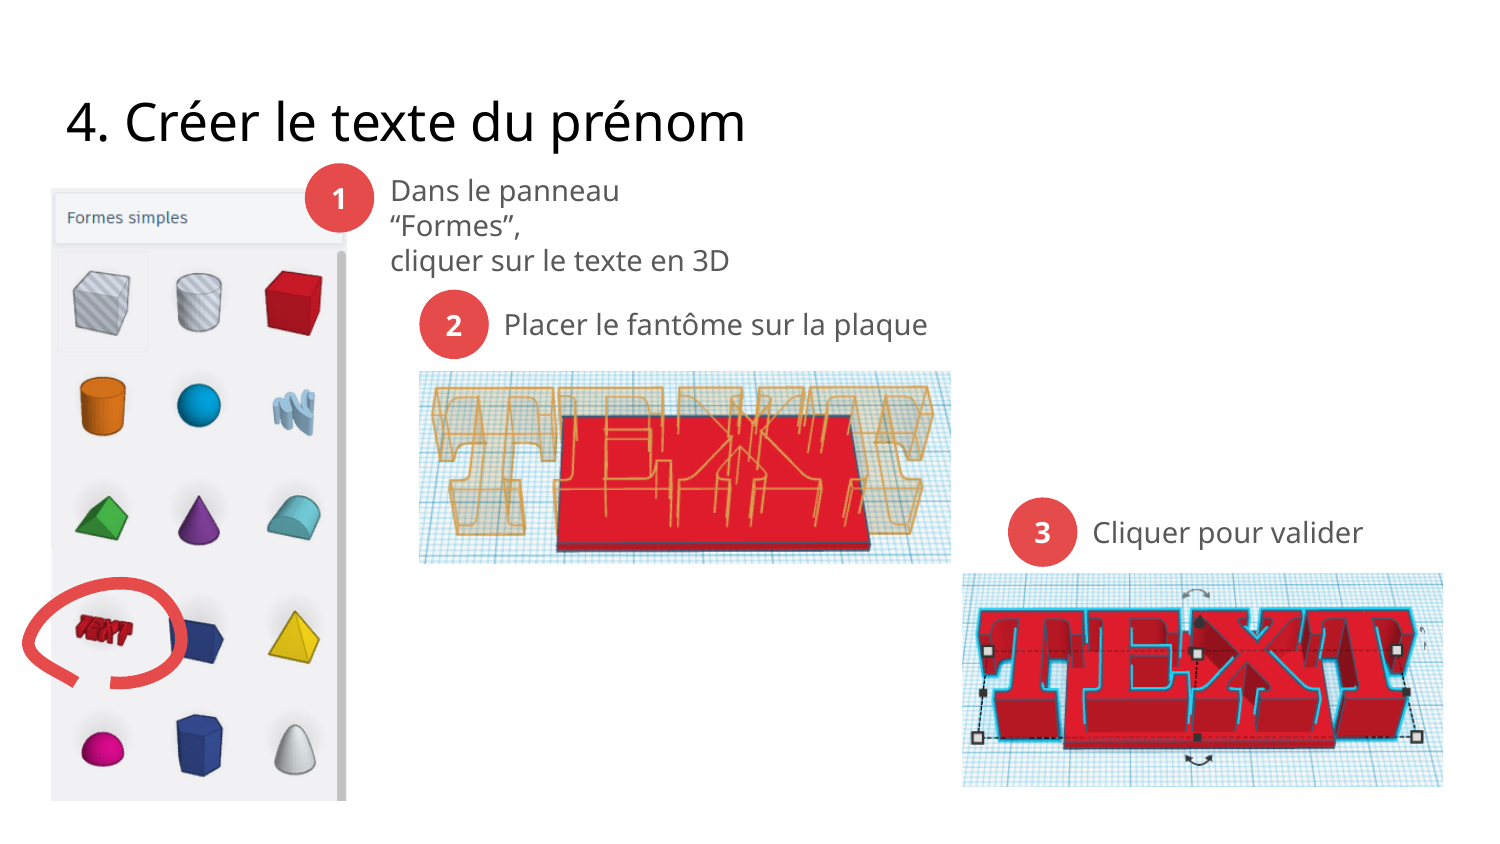

# 4. Créer le texte du prénom
Dans le panneau “Formes”,
cliquer sur le texte en 3D
1
2
Placer le fantôme sur la plaque
3
Cliquer pour valider